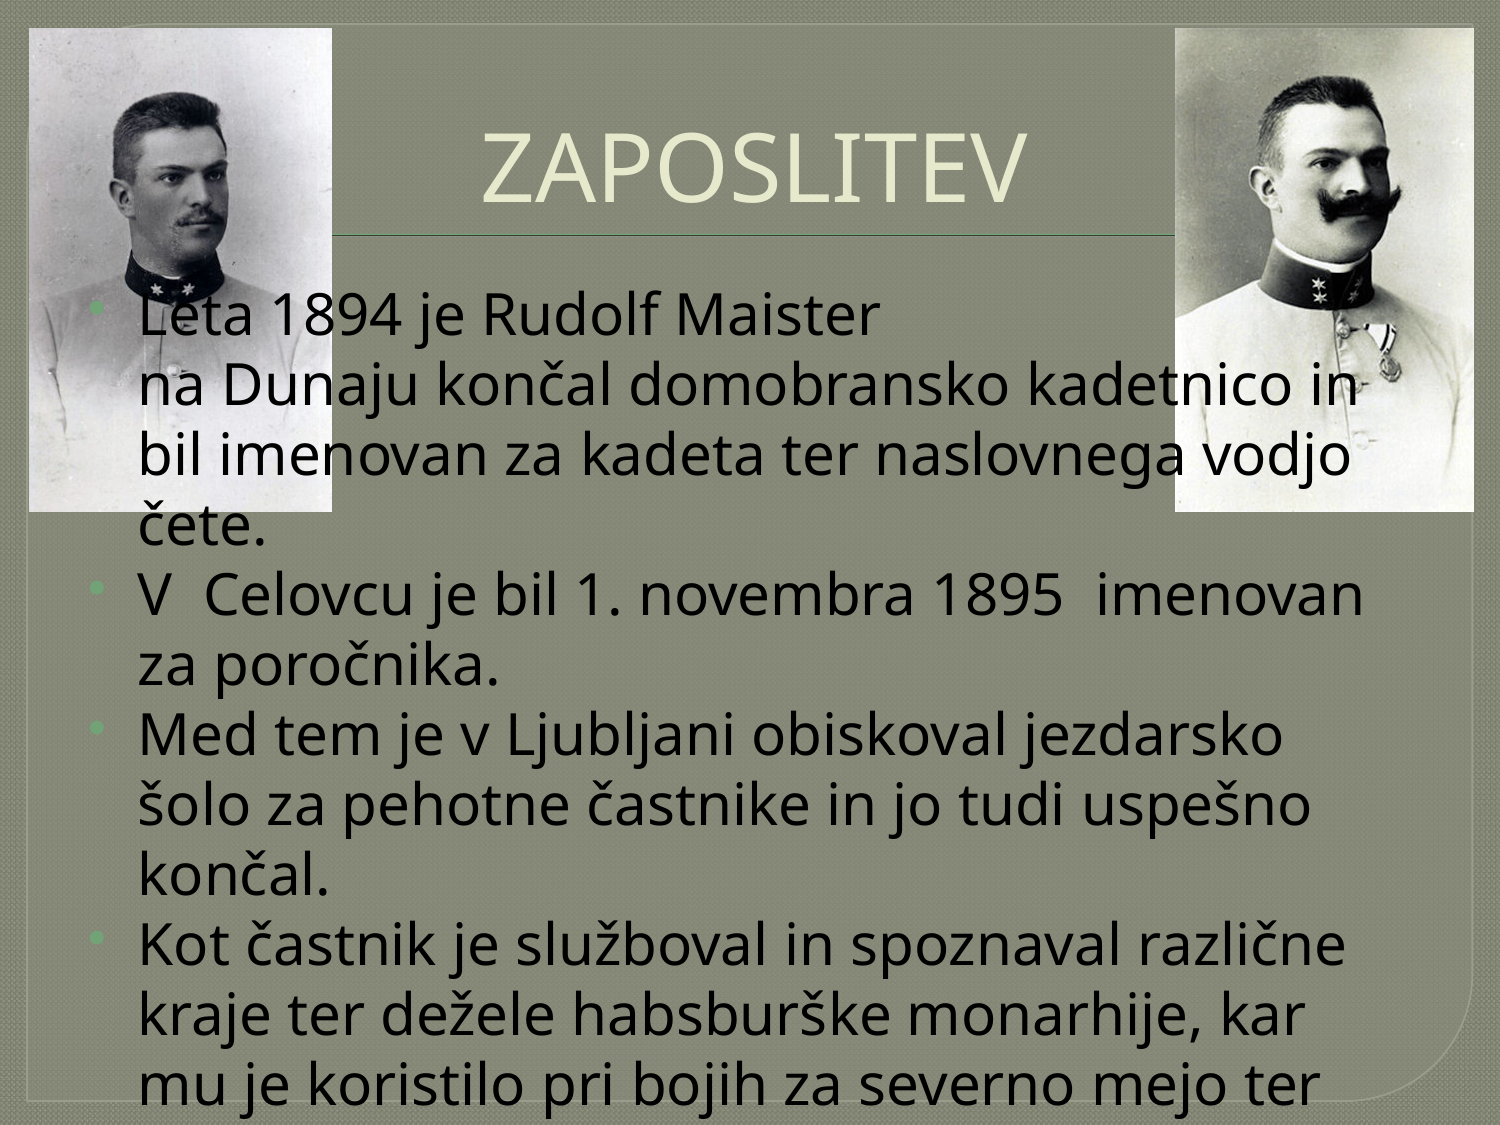

# ZAPOSLITEV
Leta 1894 je Rudolf Maister na Dunaju končal domobransko kadetnico in bil imenovan za kadeta ter naslovnega vodjo čete.
V  Celovcu je bil 1. novembra 1895  imenovan za poročnika.
Med tem je v Ljubljani obiskoval jezdarsko šolo za pehotne častnike in jo tudi uspešno končal.
Kot častnik je služboval in spoznaval različne kraje ter dežele habsburške monarhije, kar mu je koristilo pri bojih za severno mejo ter pri določitvi meje z Avstrijo in Italijo.